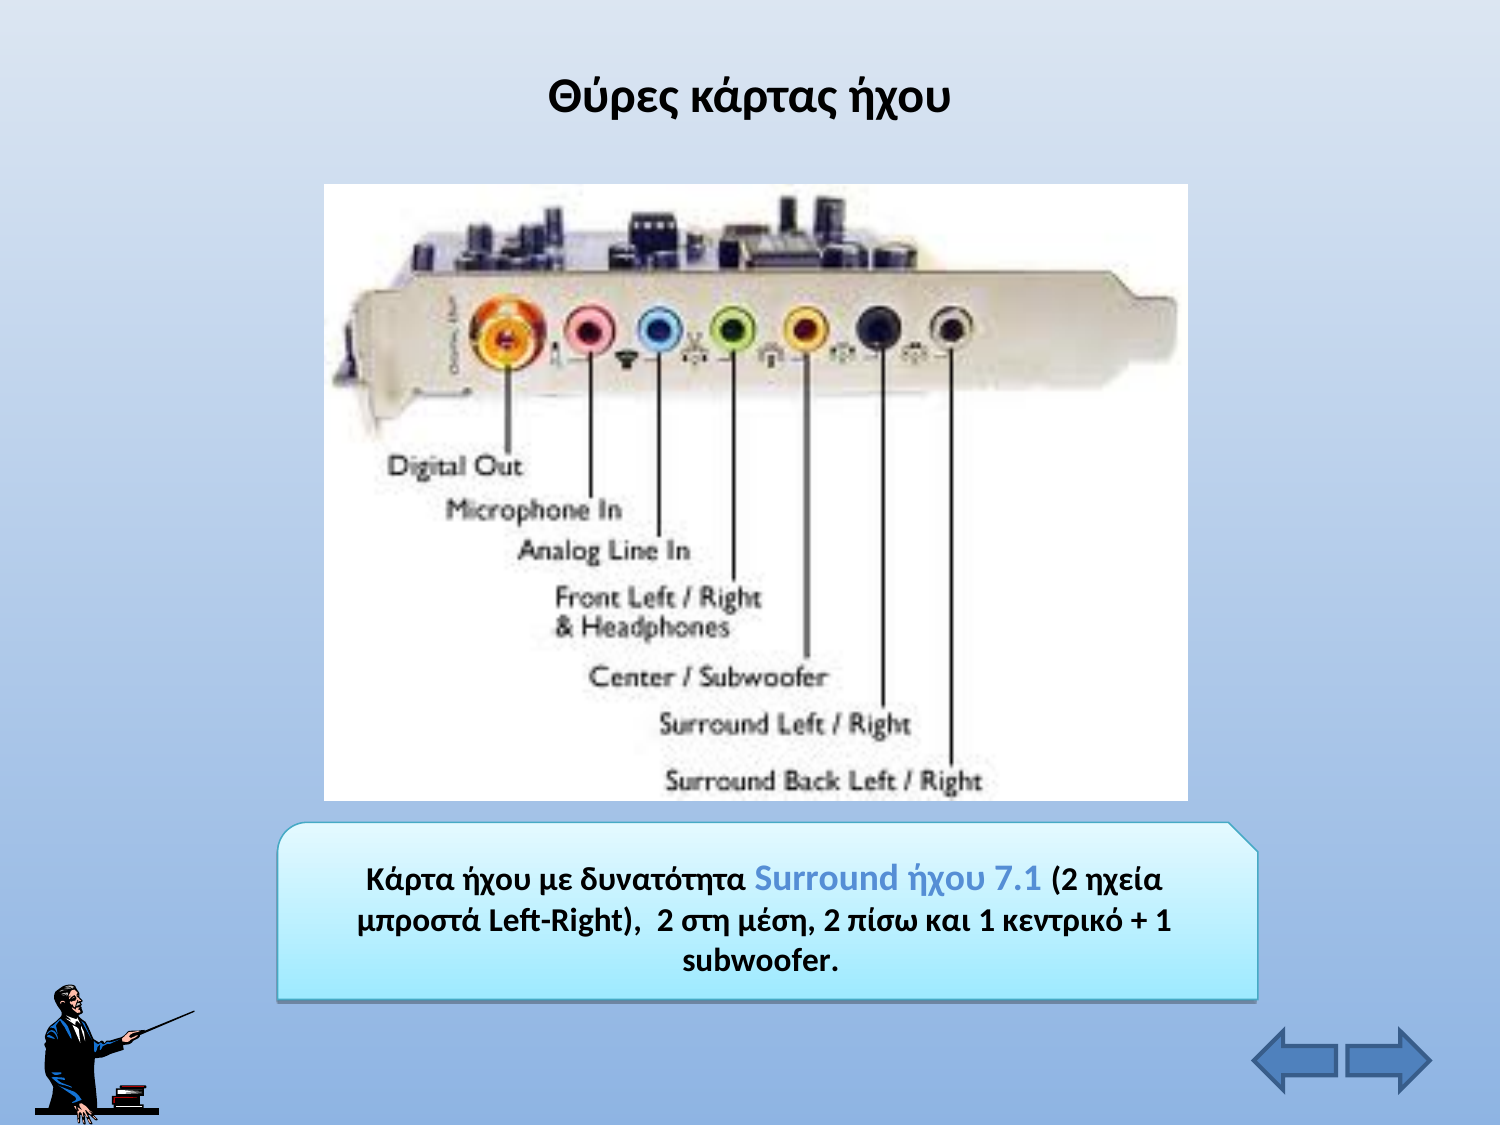

# Θύρες κάρτας ήχου
Κάρτα ήχου με δυνατότητα Surround ήχου 7.1 (2 ηχεία μπροστά Left-Right), 2 στη μέση, 2 πίσω και 1 κεντρικό + 1 subwoofer.